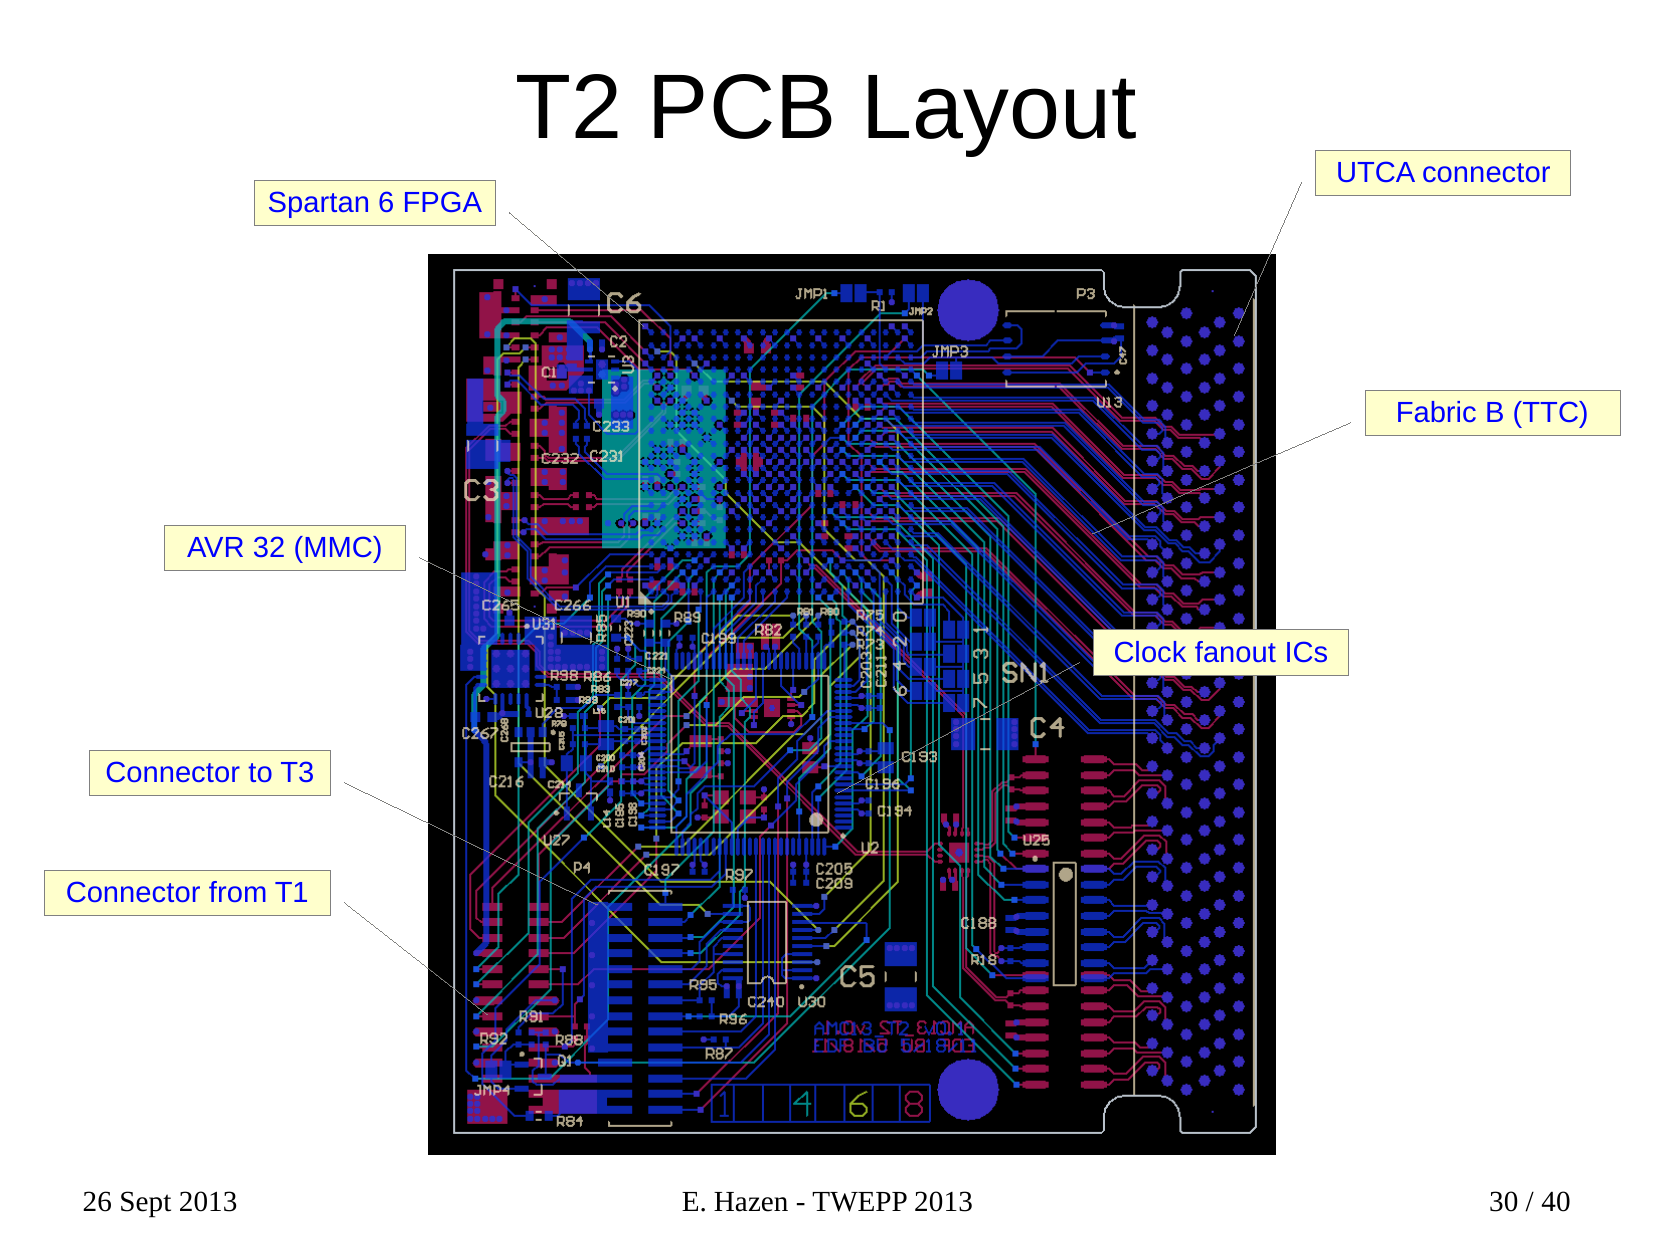

# T2 PCB Layout
UTCA connector
Spartan 6 FPGA
Fabric B (TTC)
AVR 32 (MMC)
Clock fanout ICs
Connector to T3
Connector from T1
26 Sept 2013
E. Hazen - TWEPP 2013
30